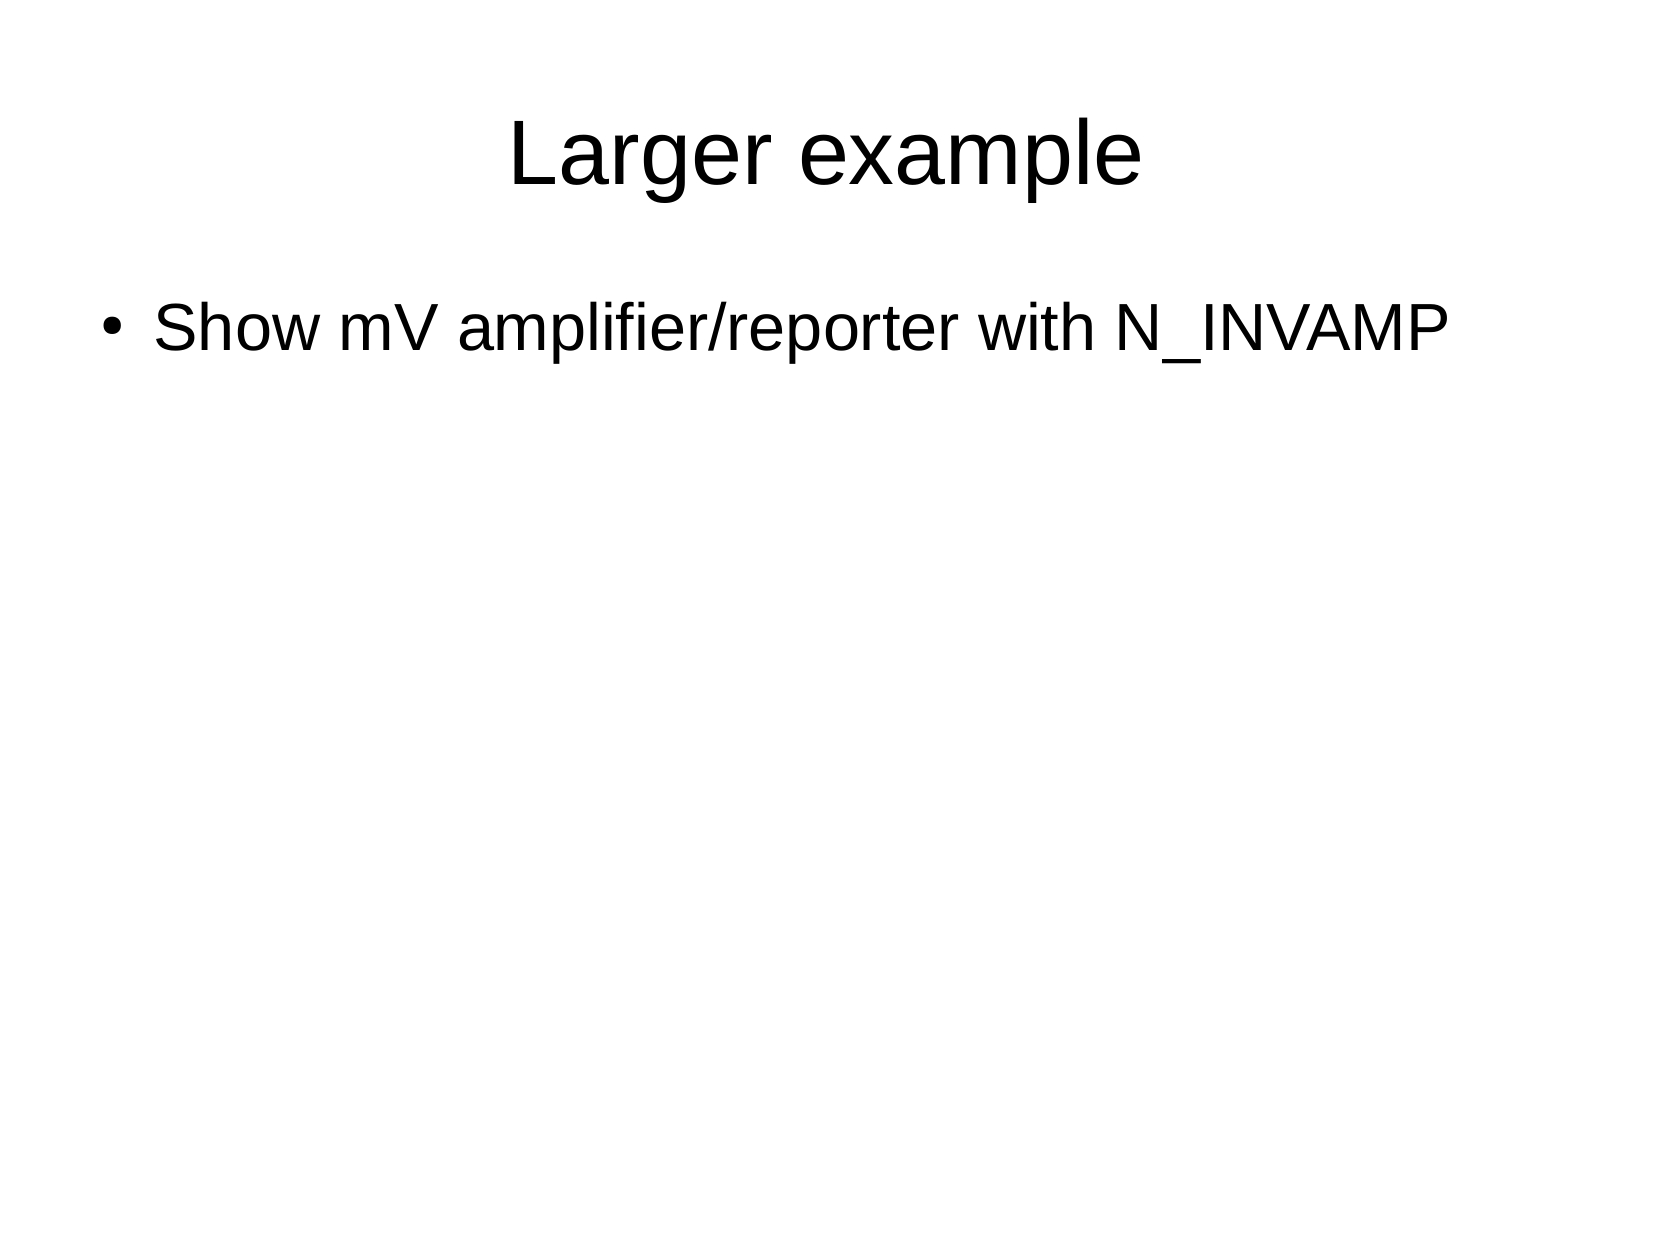

# Larger example
Show mV amplifier/reporter with N_INVAMP